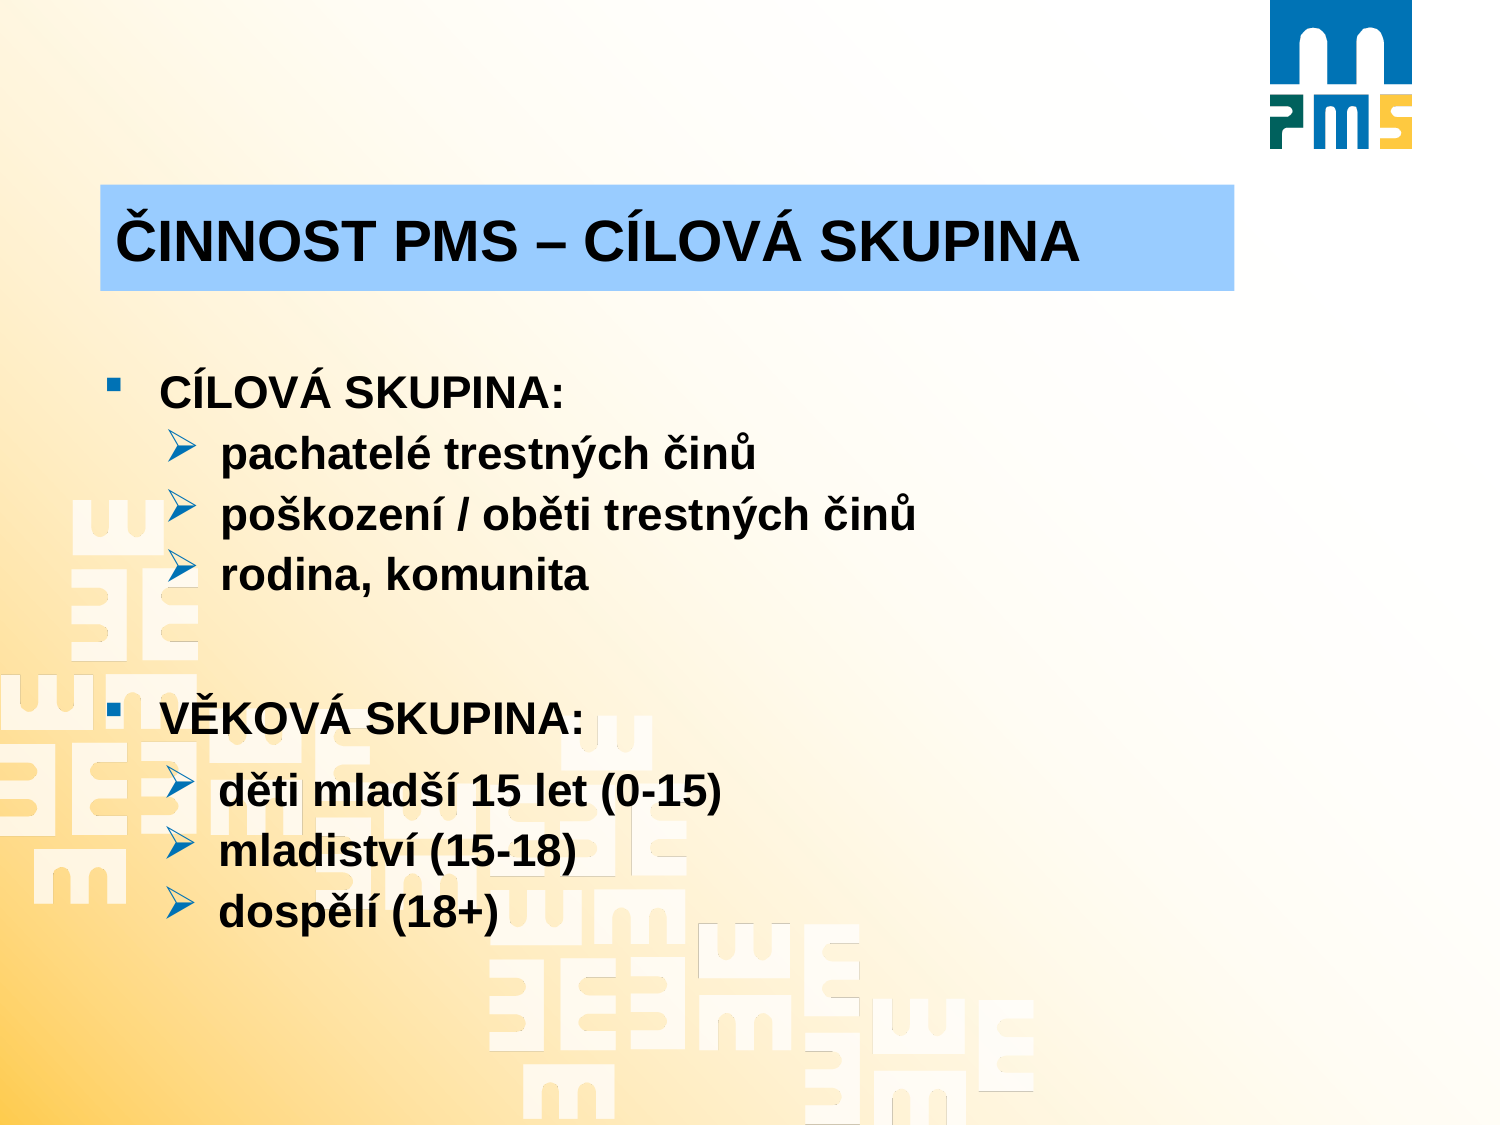

# ČINNOST PMS – CÍLOVÁ SKUPINA
CÍLOVÁ SKUPINA:
pachatelé trestných činů
poškození / oběti trestných činů
rodina, komunita
VĚKOVÁ SKUPINA:
děti mladší 15 let (0-15)
mladiství (15-18)
dospělí (18+)